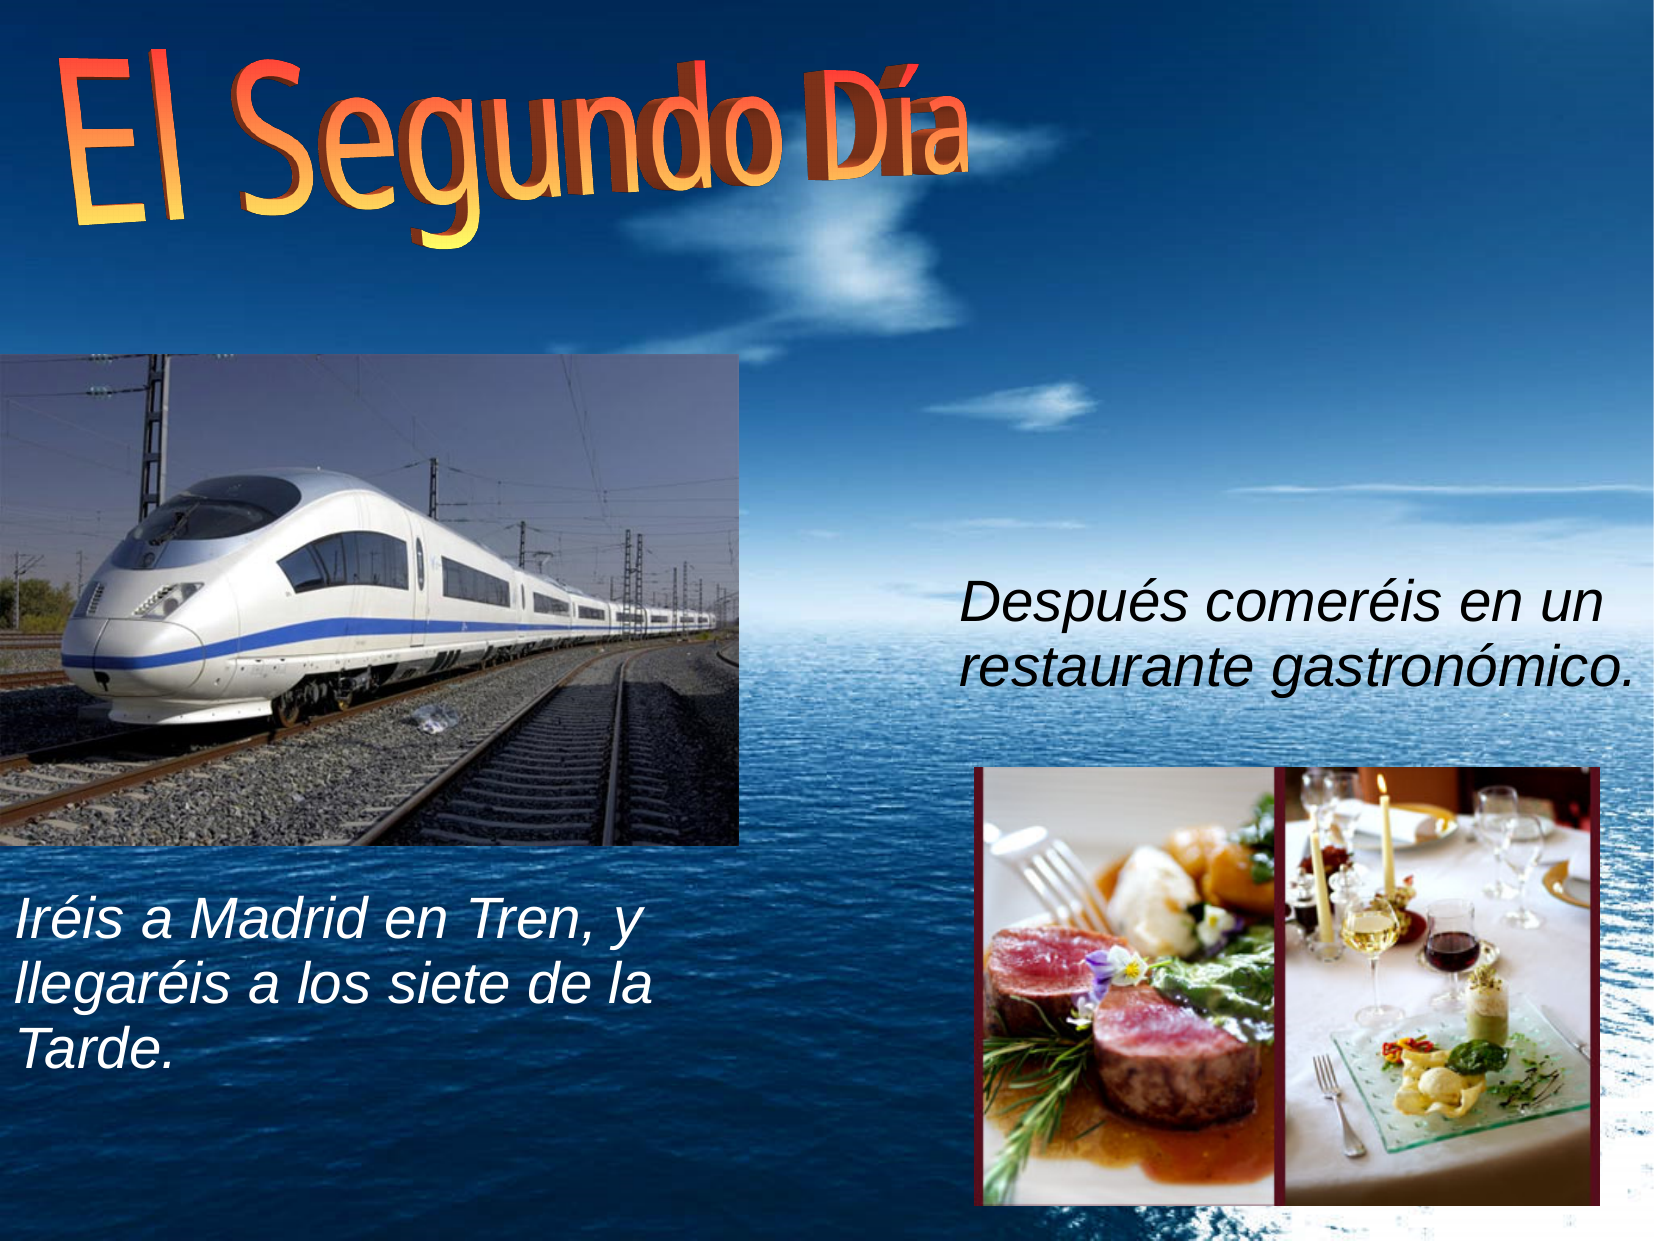

El Segundo Día
Después comeréis en un restaurante gastronómico.
Iréis a Madrid en Tren, y llegaréis a los siete de la Tarde.